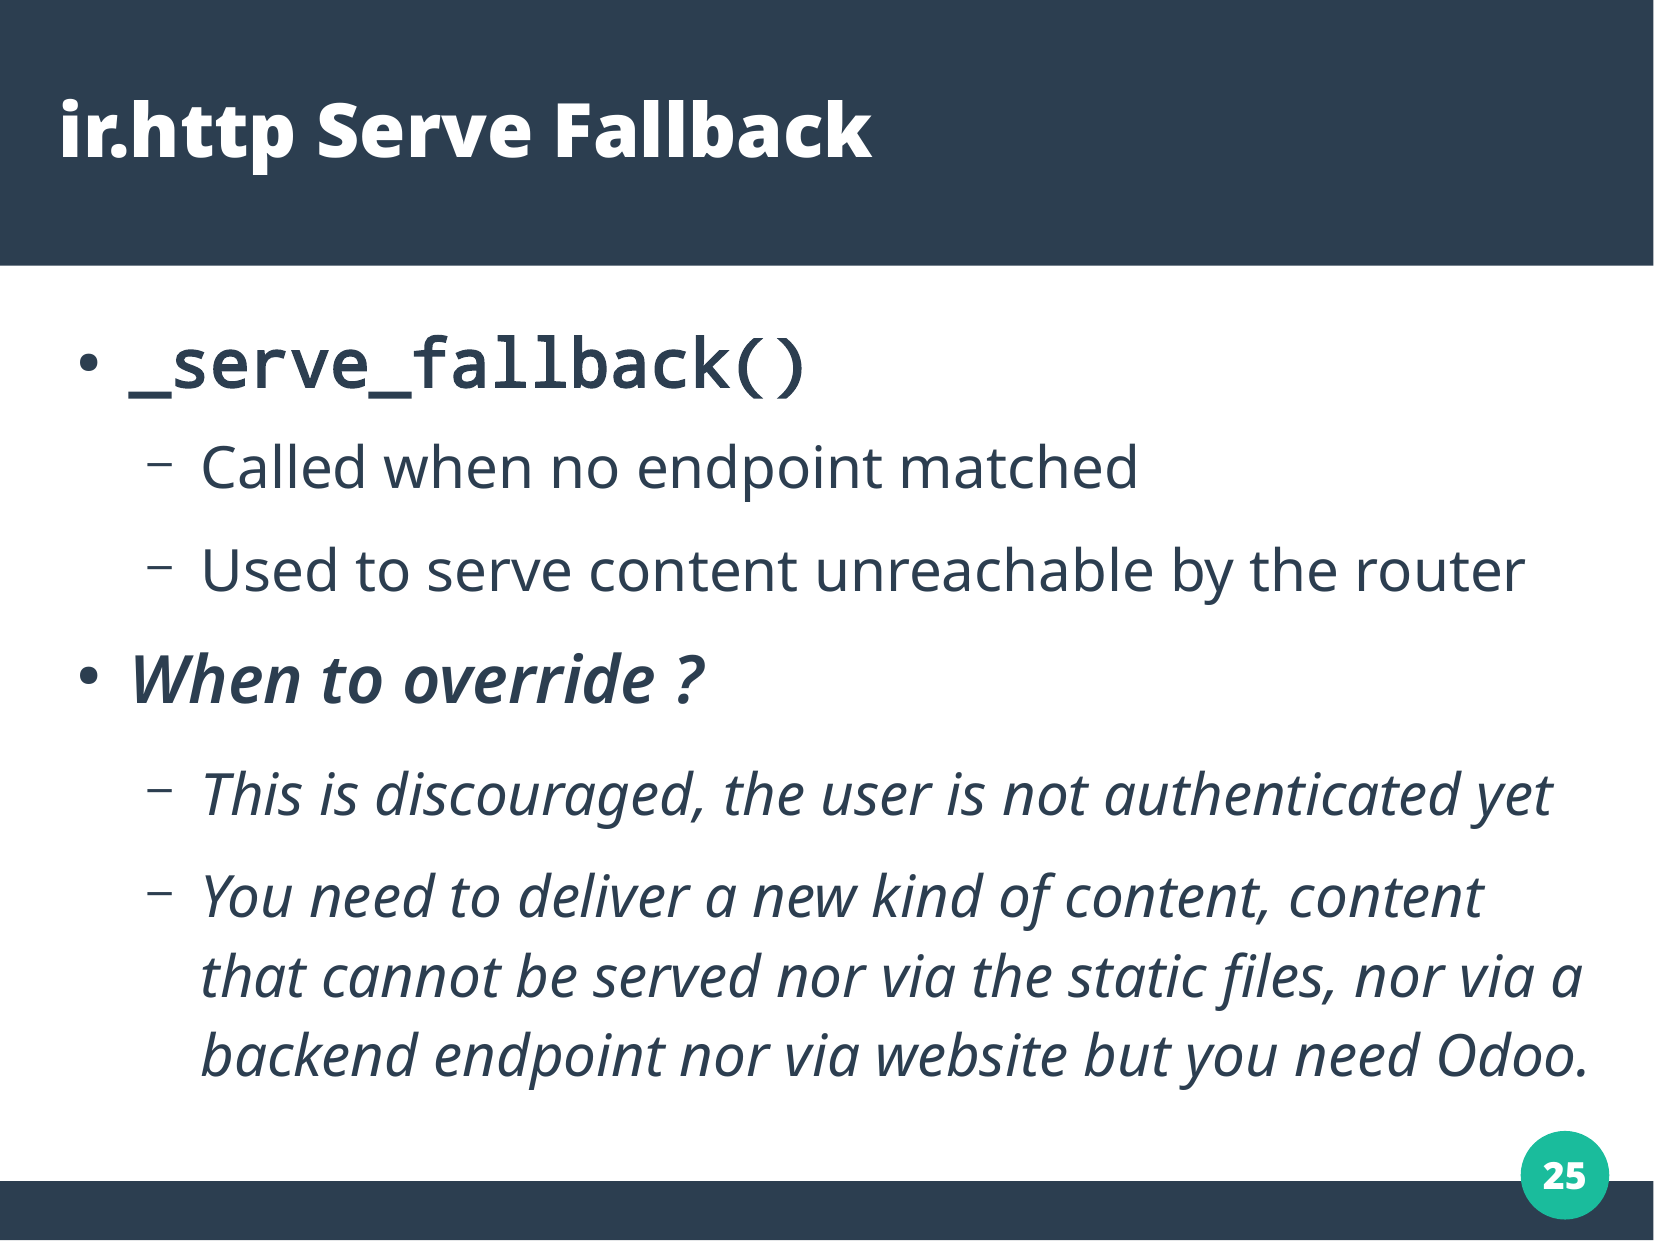

# ir.http Serve Fallback
_serve_fallback()
Called when no endpoint matched
Used to serve content unreachable by the router
When to override ?
This is discouraged, the user is not authenticated yet
You need to deliver a new kind of content, content that cannot be served nor via the static files, nor via a backend endpoint nor via website but you need Odoo.
25